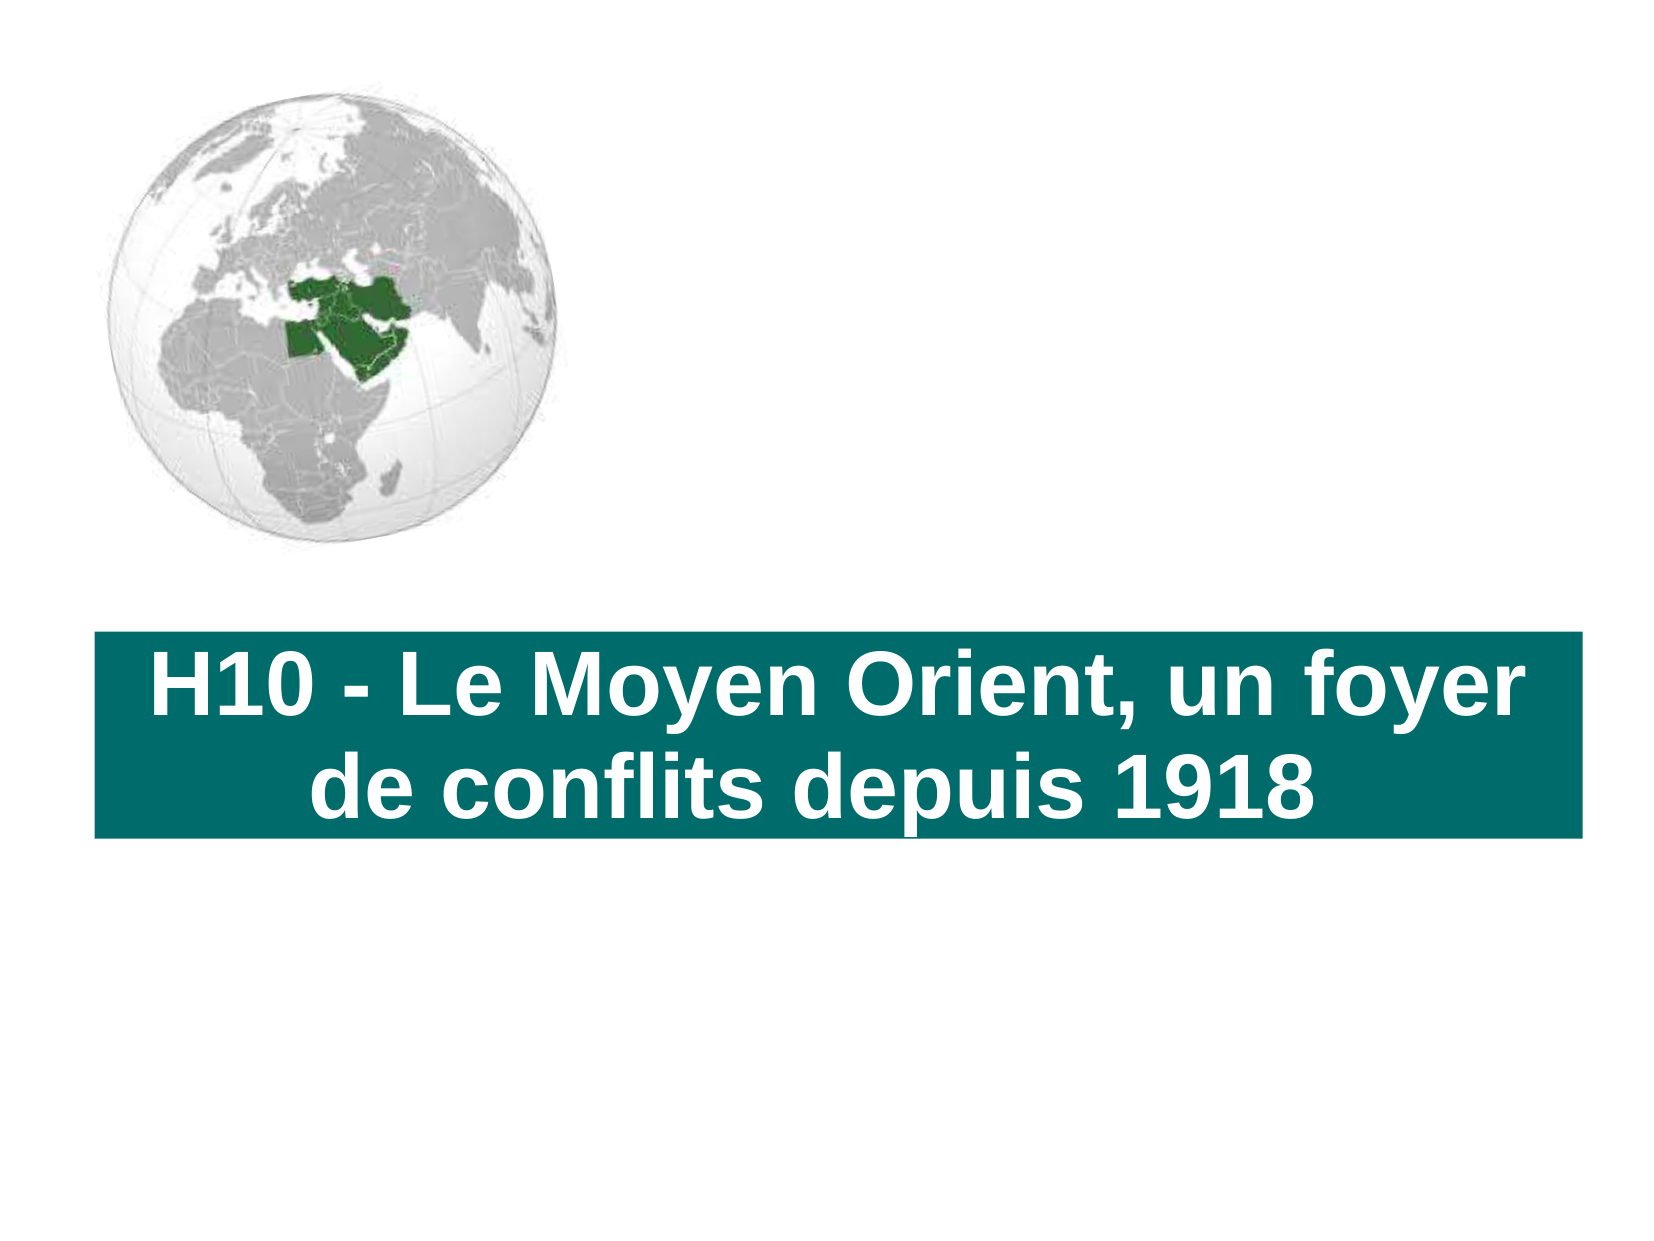

# H10 - Le Moyen Orient, un foyer de conflits depuis 1918